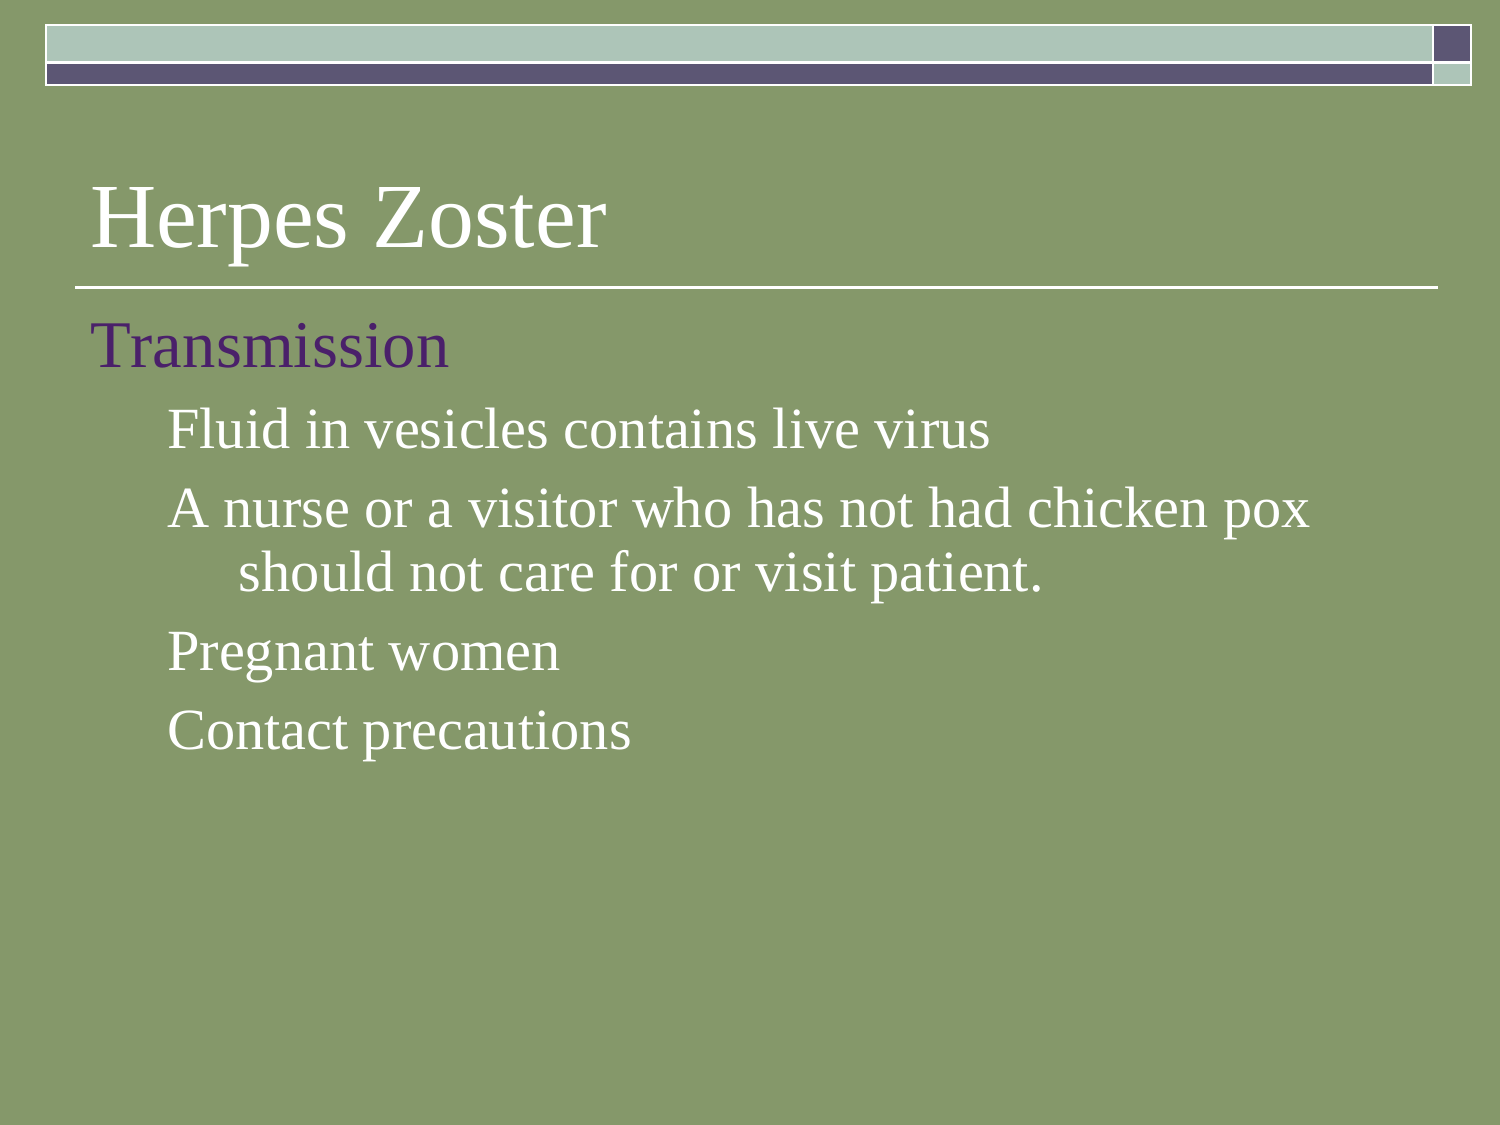

# Herpes Zoster
Transmission
Fluid in vesicles contains live virus
A nurse or a visitor who has not had chicken pox should not care for or visit patient.
Pregnant women
Contact precautions